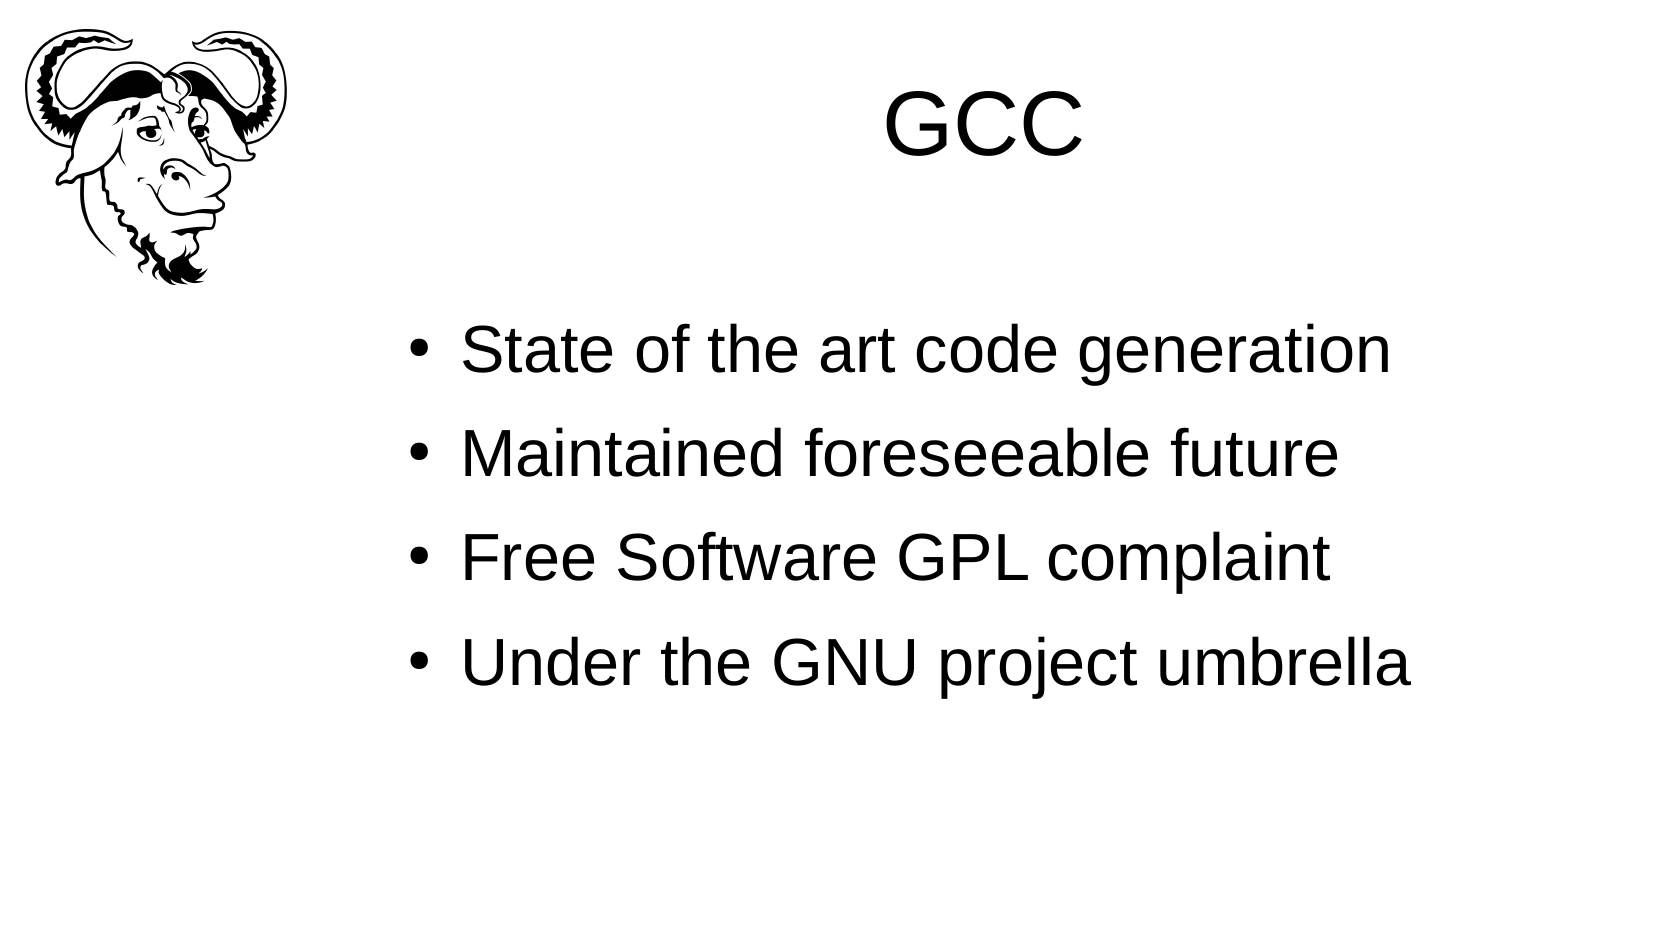

# GCC
State of the art code generation
Maintained foreseeable future
Free Software GPL complaint
Under the GNU project umbrella